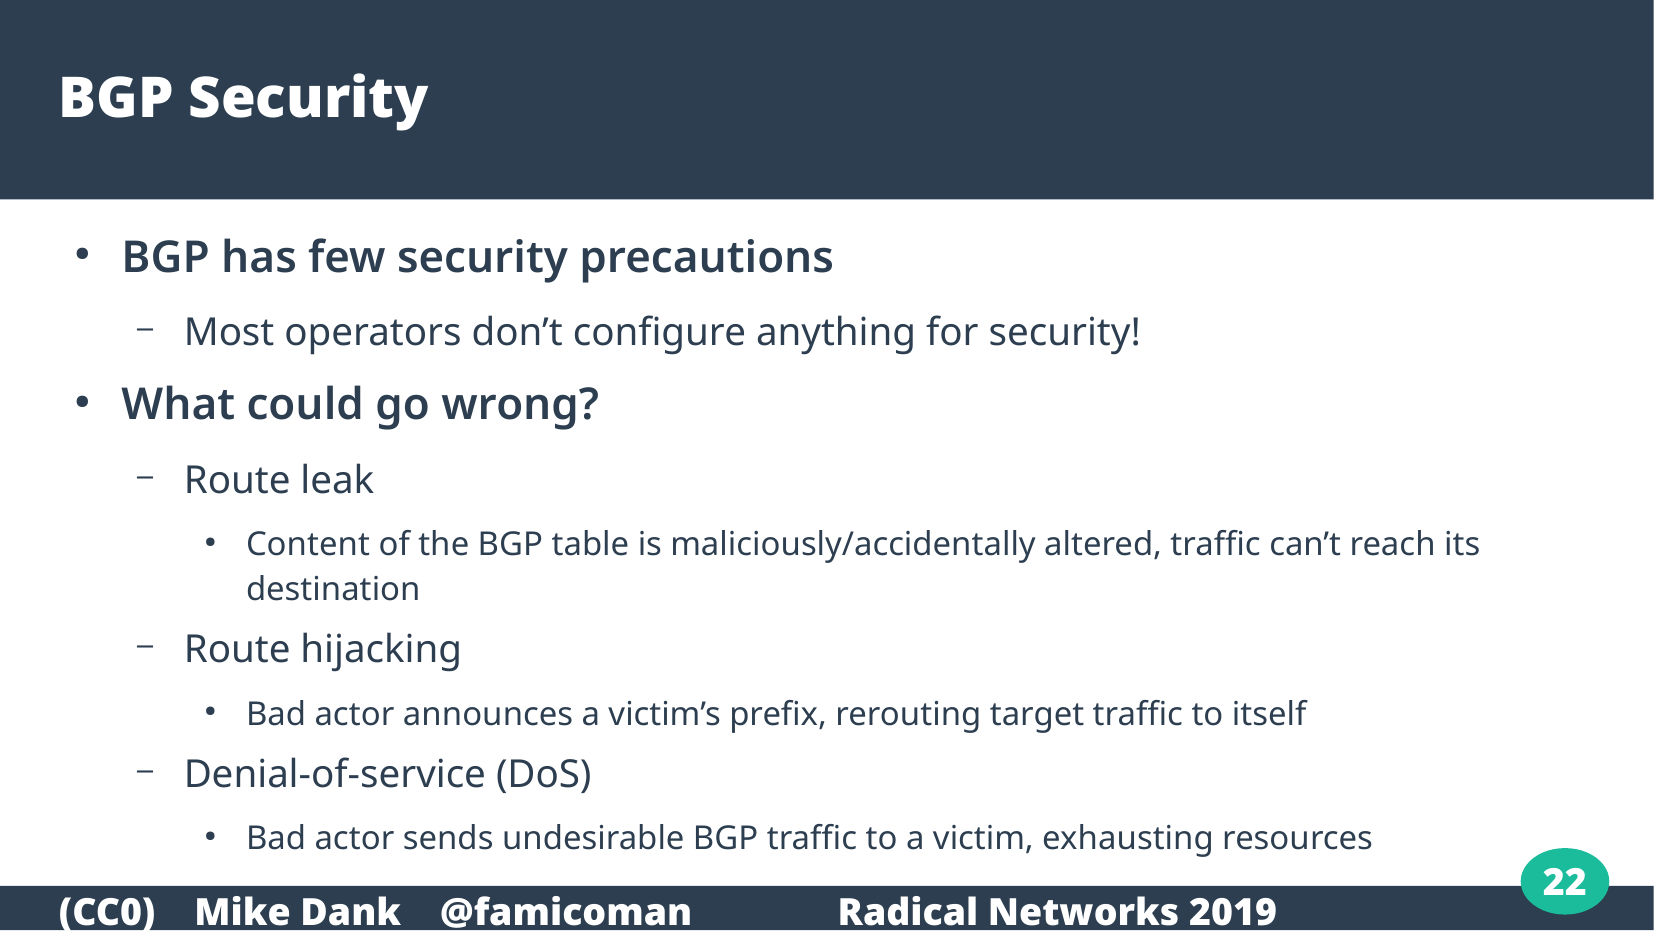

# BGP Security
BGP has few security precautions
Most operators don’t configure anything for security!
What could go wrong?
Route leak
Content of the BGP table is maliciously/accidentally altered, traffic can’t reach its destination
Route hijacking
Bad actor announces a victim’s prefix, rerouting target traffic to itself
Denial-of-service (DoS)
Bad actor sends undesirable BGP traffic to a victim, exhausting resources
22
(CC0) Mike Dank @famicoman
Radical Networks 2019